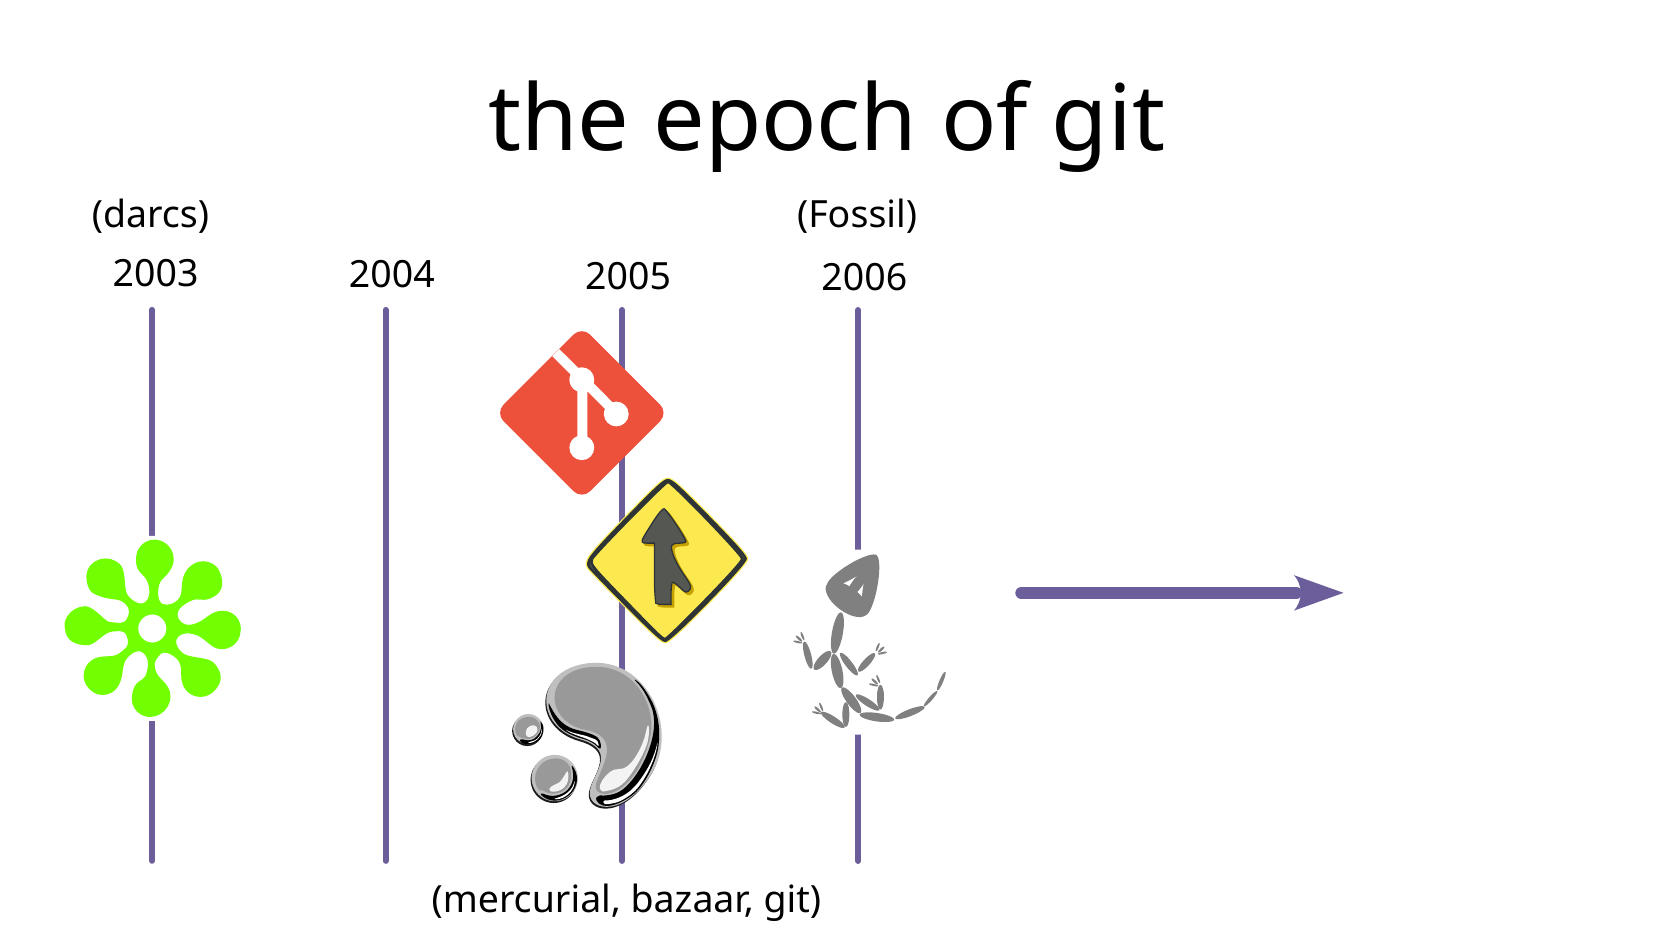

# the epoch of git
(darcs)
(Fossil)
2003
2004
2005
2006
(mercurial, bazaar, git)